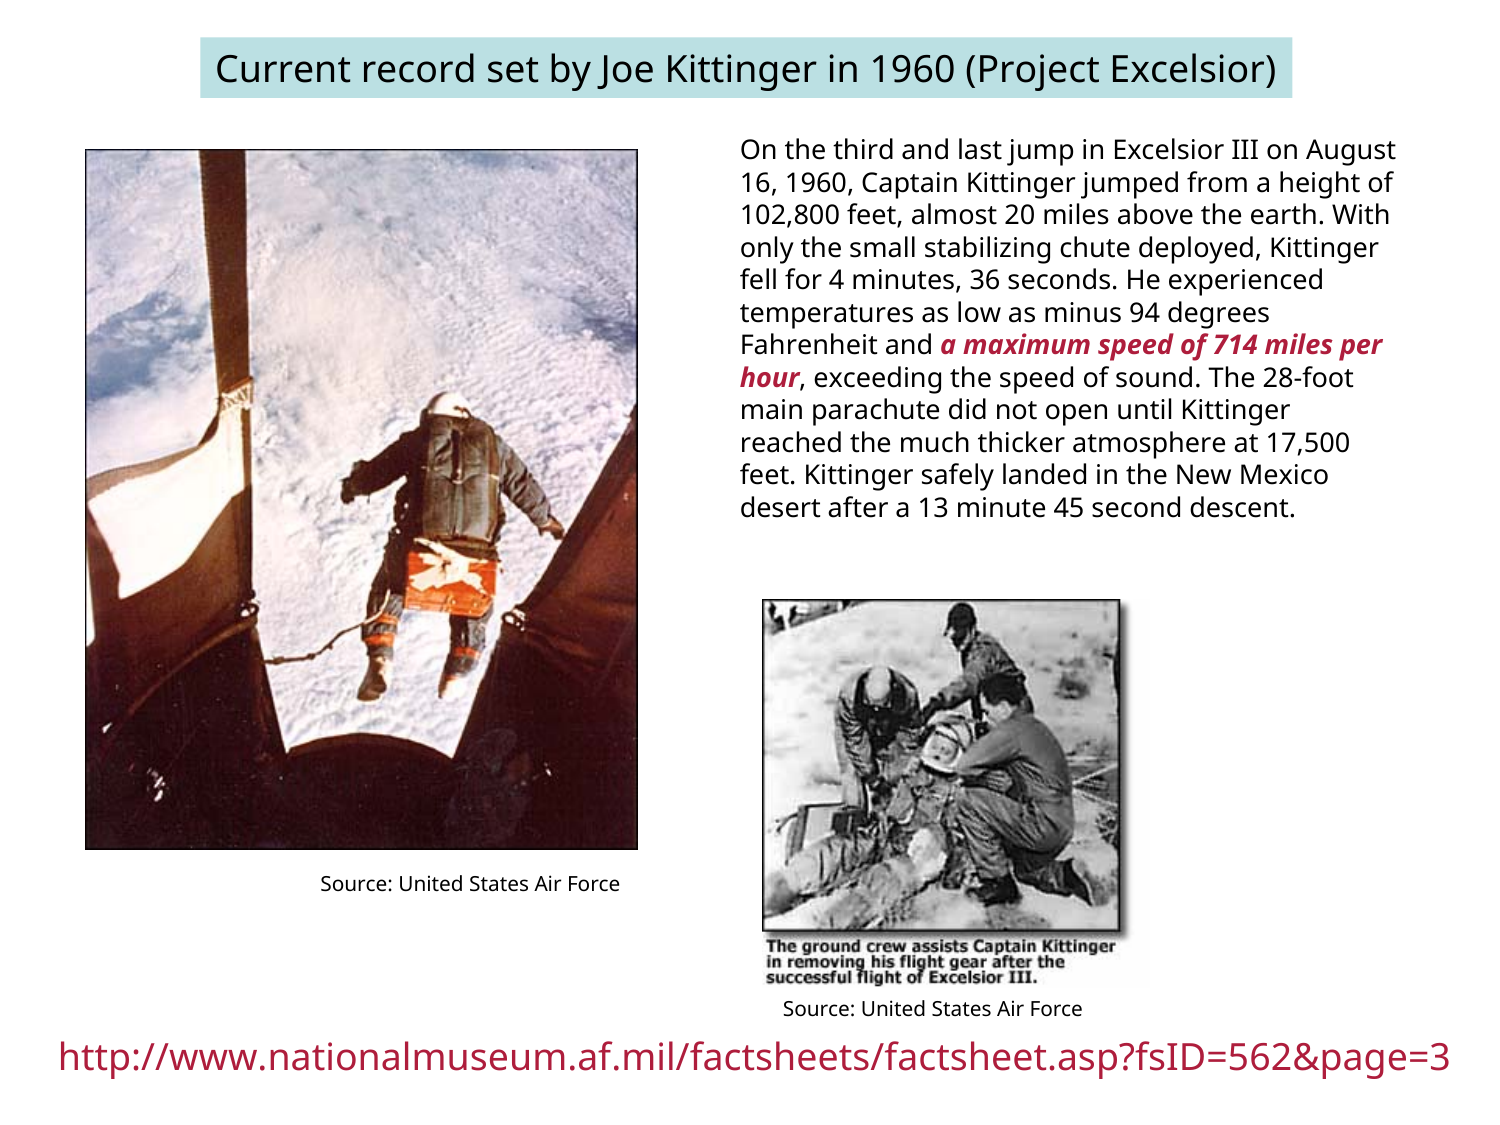

Current record set by Joe Kittinger in 1960 (Project Excelsior)
On the third and last jump in Excelsior III on August 16, 1960, Captain Kittinger jumped from a height of 102,800 feet, almost 20 miles above the earth. With only the small stabilizing chute deployed, Kittinger fell for 4 minutes, 36 seconds. He experienced temperatures as low as minus 94 degrees Fahrenheit and a maximum speed of 714 miles per hour, exceeding the speed of sound. The 28-foot main parachute did not open until Kittinger reached the much thicker atmosphere at 17,500 feet. Kittinger safely landed in the New Mexico desert after a 13 minute 45 second descent.
Source: United States Air Force
Source: United States Air Force
http://www.nationalmuseum.af.mil/factsheets/factsheet.asp?fsID=562&page=3